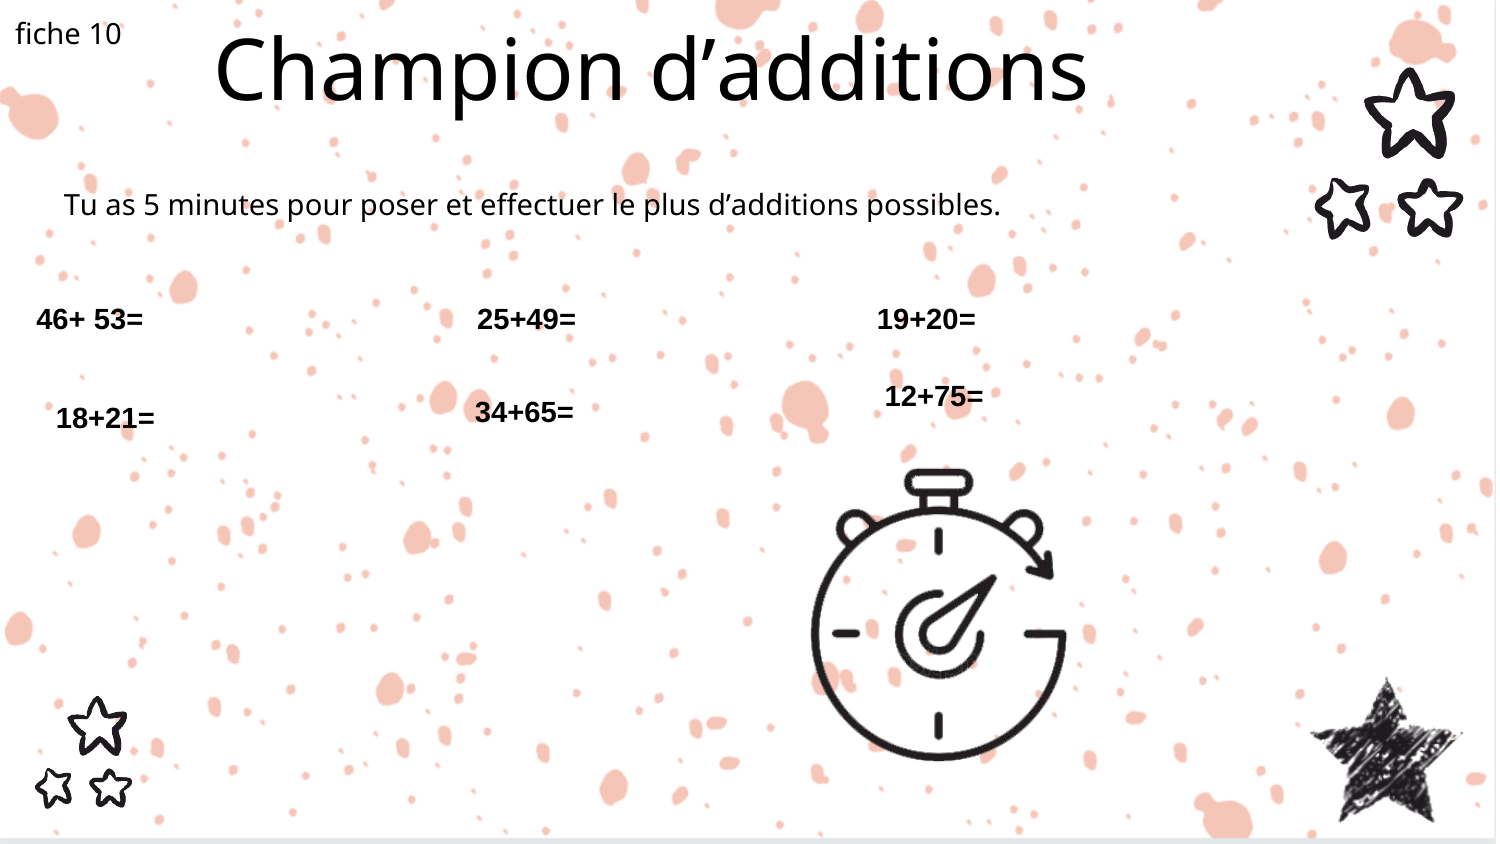

fiche 10
Champion d’additions
Tu as 5 minutes pour poser et effectuer le plus d’additions possibles.
46+ 53=
 25+49=
 19+20=
 12+75=
34+65=
 18+21=